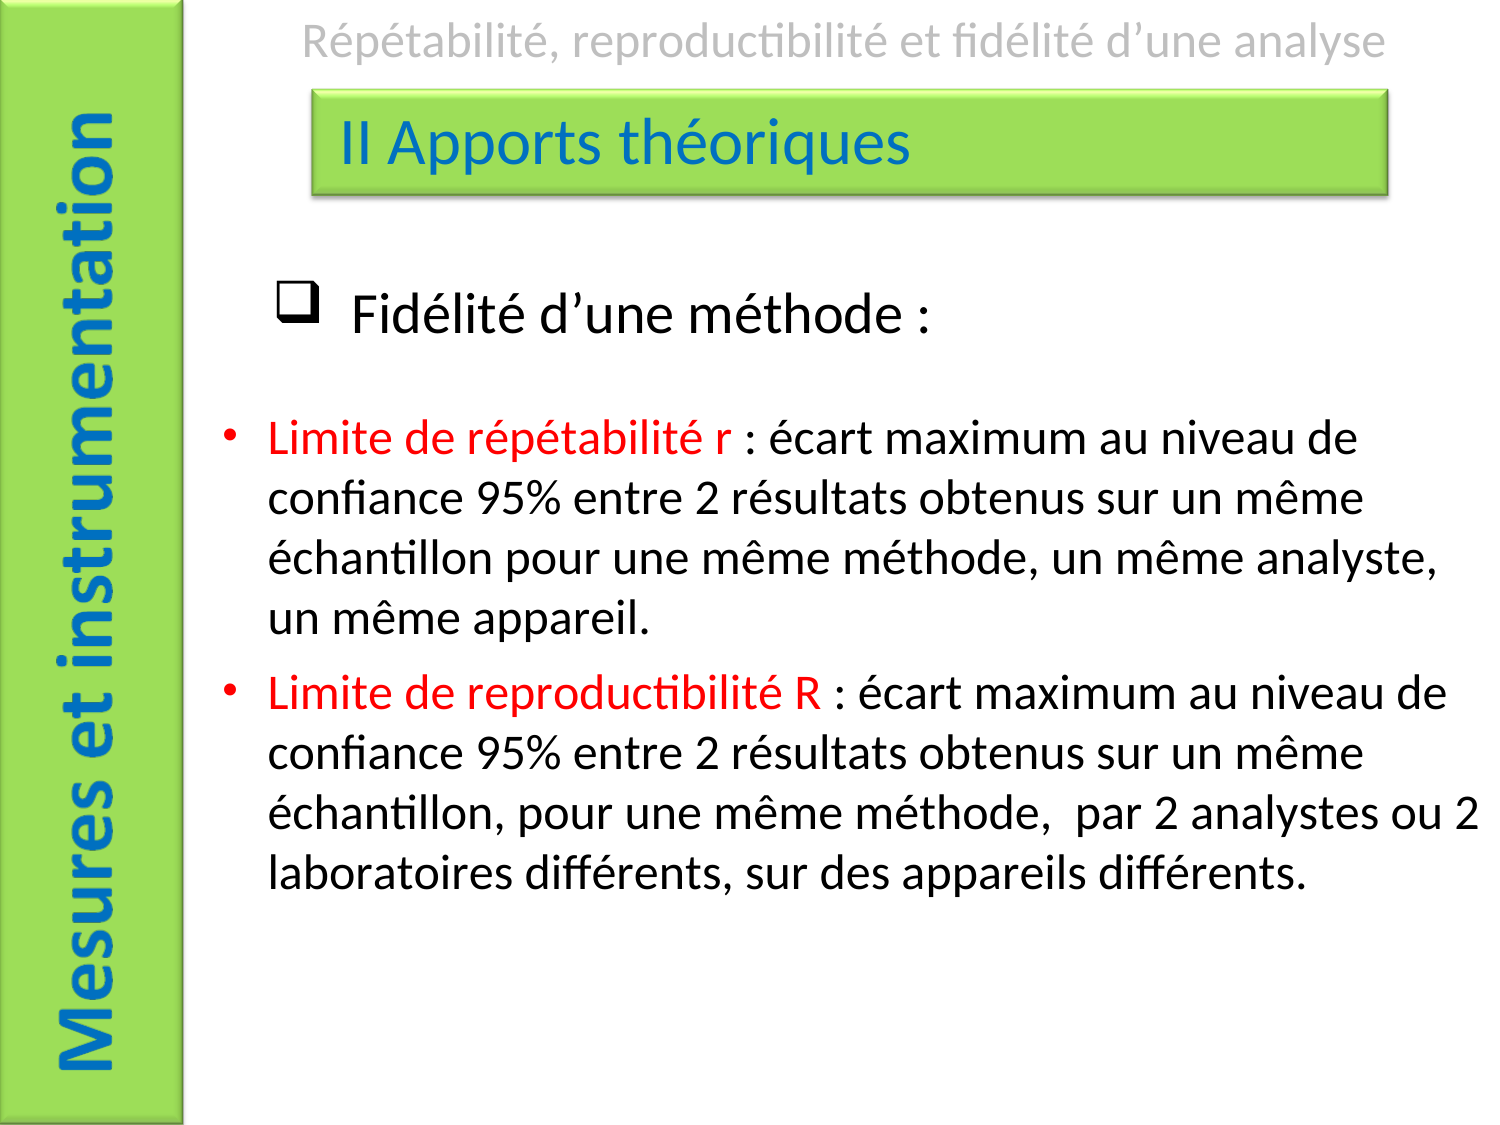

Répétabilité, reproductibilité et fidélité d’une analyse
II Apports théoriques
 Fidélité d’une méthode :
Limite de répétabilité r : écart maximum au niveau de confiance 95% entre 2 résultats obtenus sur un même échantillon pour une même méthode, un même analyste, un même appareil.
Limite de reproductibilité R : écart maximum au niveau de confiance 95% entre 2 résultats obtenus sur un même échantillon, pour une même méthode, par 2 analystes ou 2 laboratoires différents, sur des appareils différents.